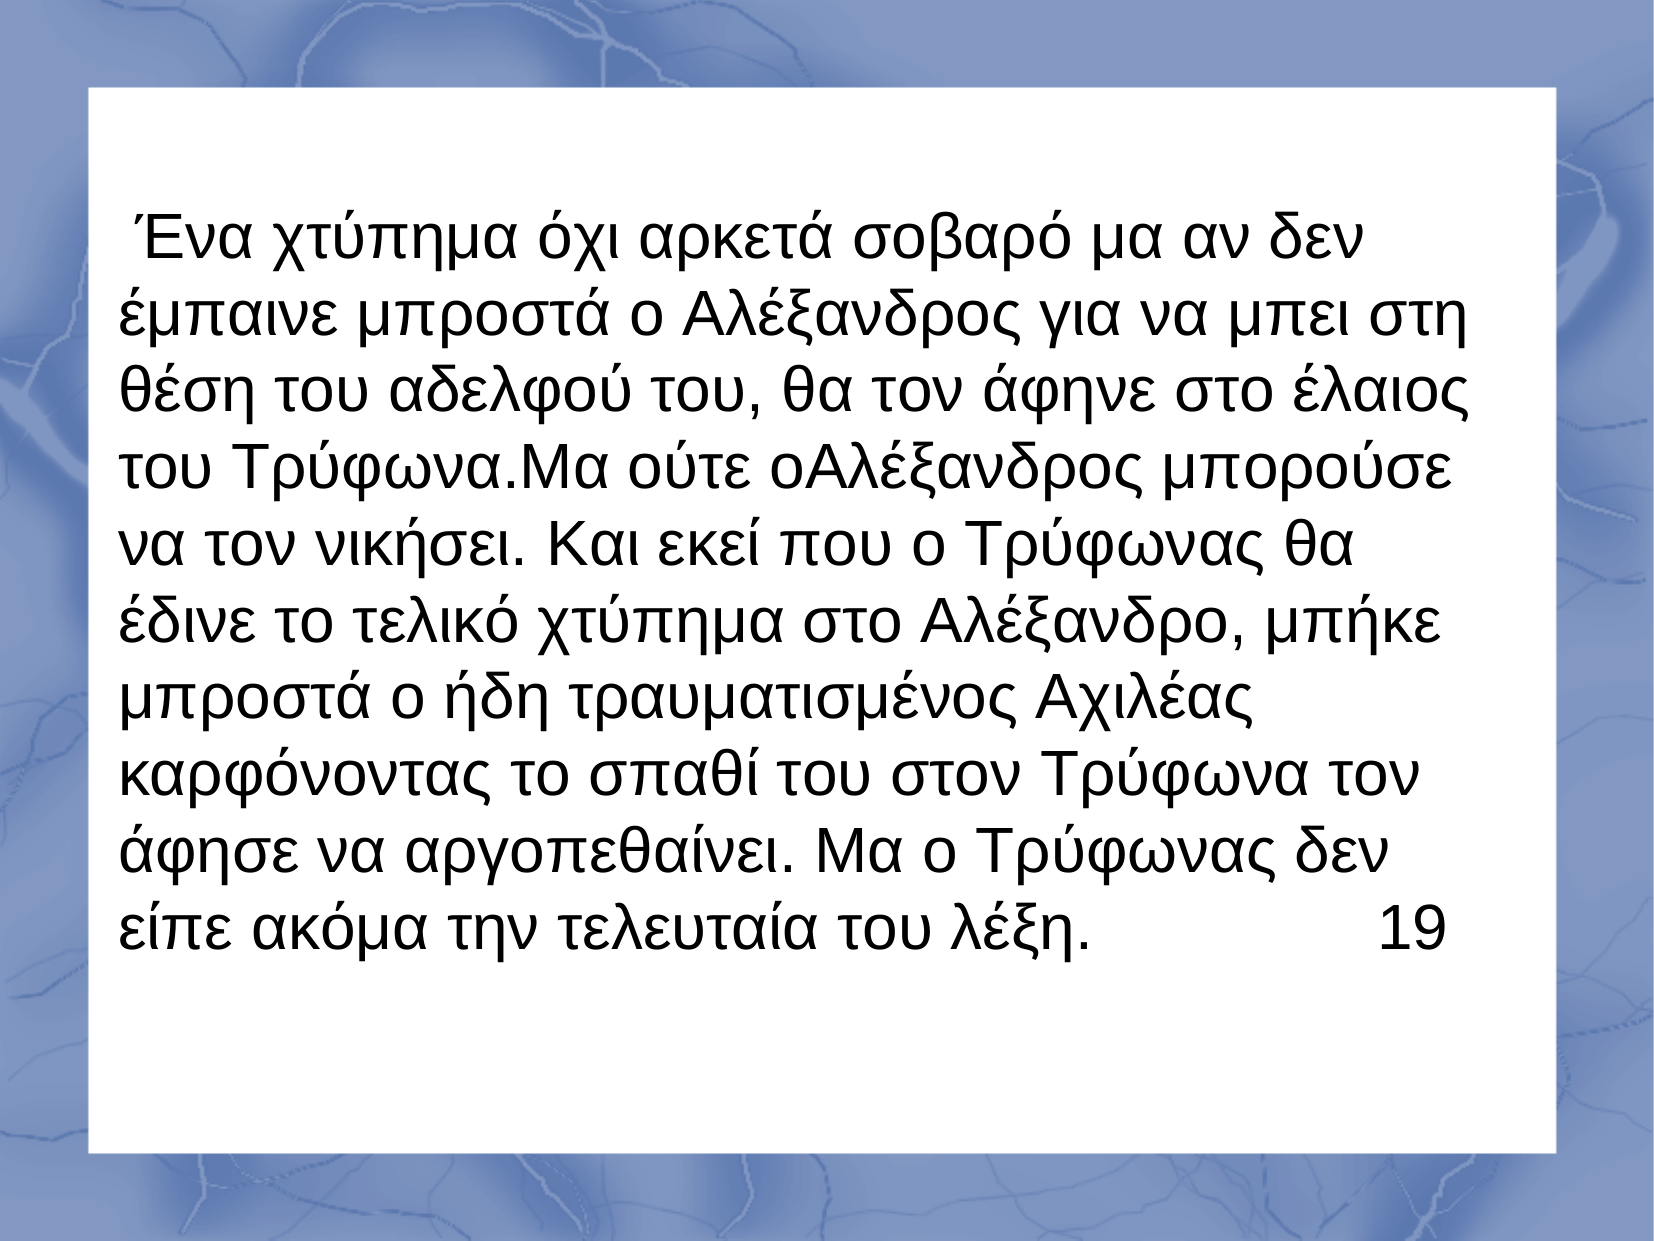

#
 Ένα χτύπημα όχι αρκετά σοβαρό μα αν δεν έμπαινε μπροστά ο Αλέξανδρος για να μπει στη θέση του αδελφού του, θα τον άφηνε στο έλαιος του Τρύφωνα.Μα ούτε οΑλέξανδρος μπορούσε να τον νικήσει. Και εκεί που ο Τρύφωνας θα έδινε το τελικό χτύπημα στο Αλέξανδρο, μπήκε μπροστά ο ήδη τραυματισμένος Αχιλέας καρφόνοντας το σπαθί του στον Τρύφωνα τον άφησε να αργοπεθαίνει. Μα ο Τρύφωνας δεν είπε ακόμα την τελευταία του λέξη. 19